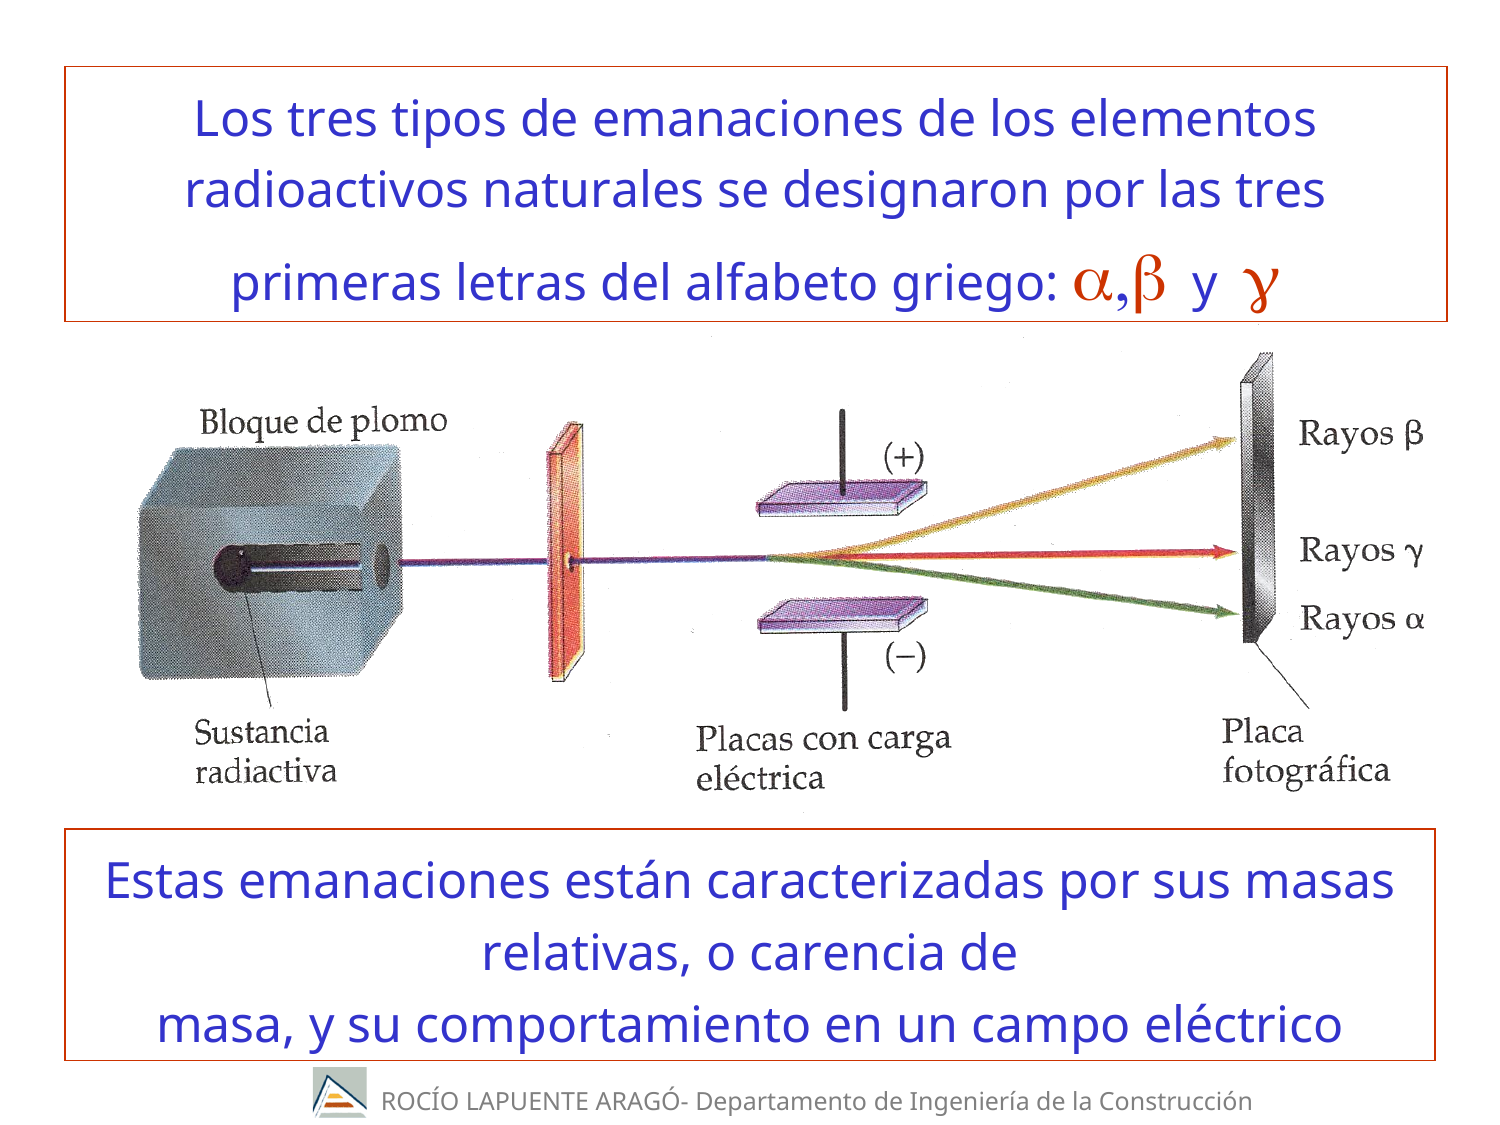

Los tres tipos de emanaciones de los elementos radioactivos naturales se designaron por las tres primeras letras del alfabeto griego: y
Estas emanaciones están caracterizadas por sus masas relativas, o carencia de
masa, y su comportamiento en un campo eléctrico